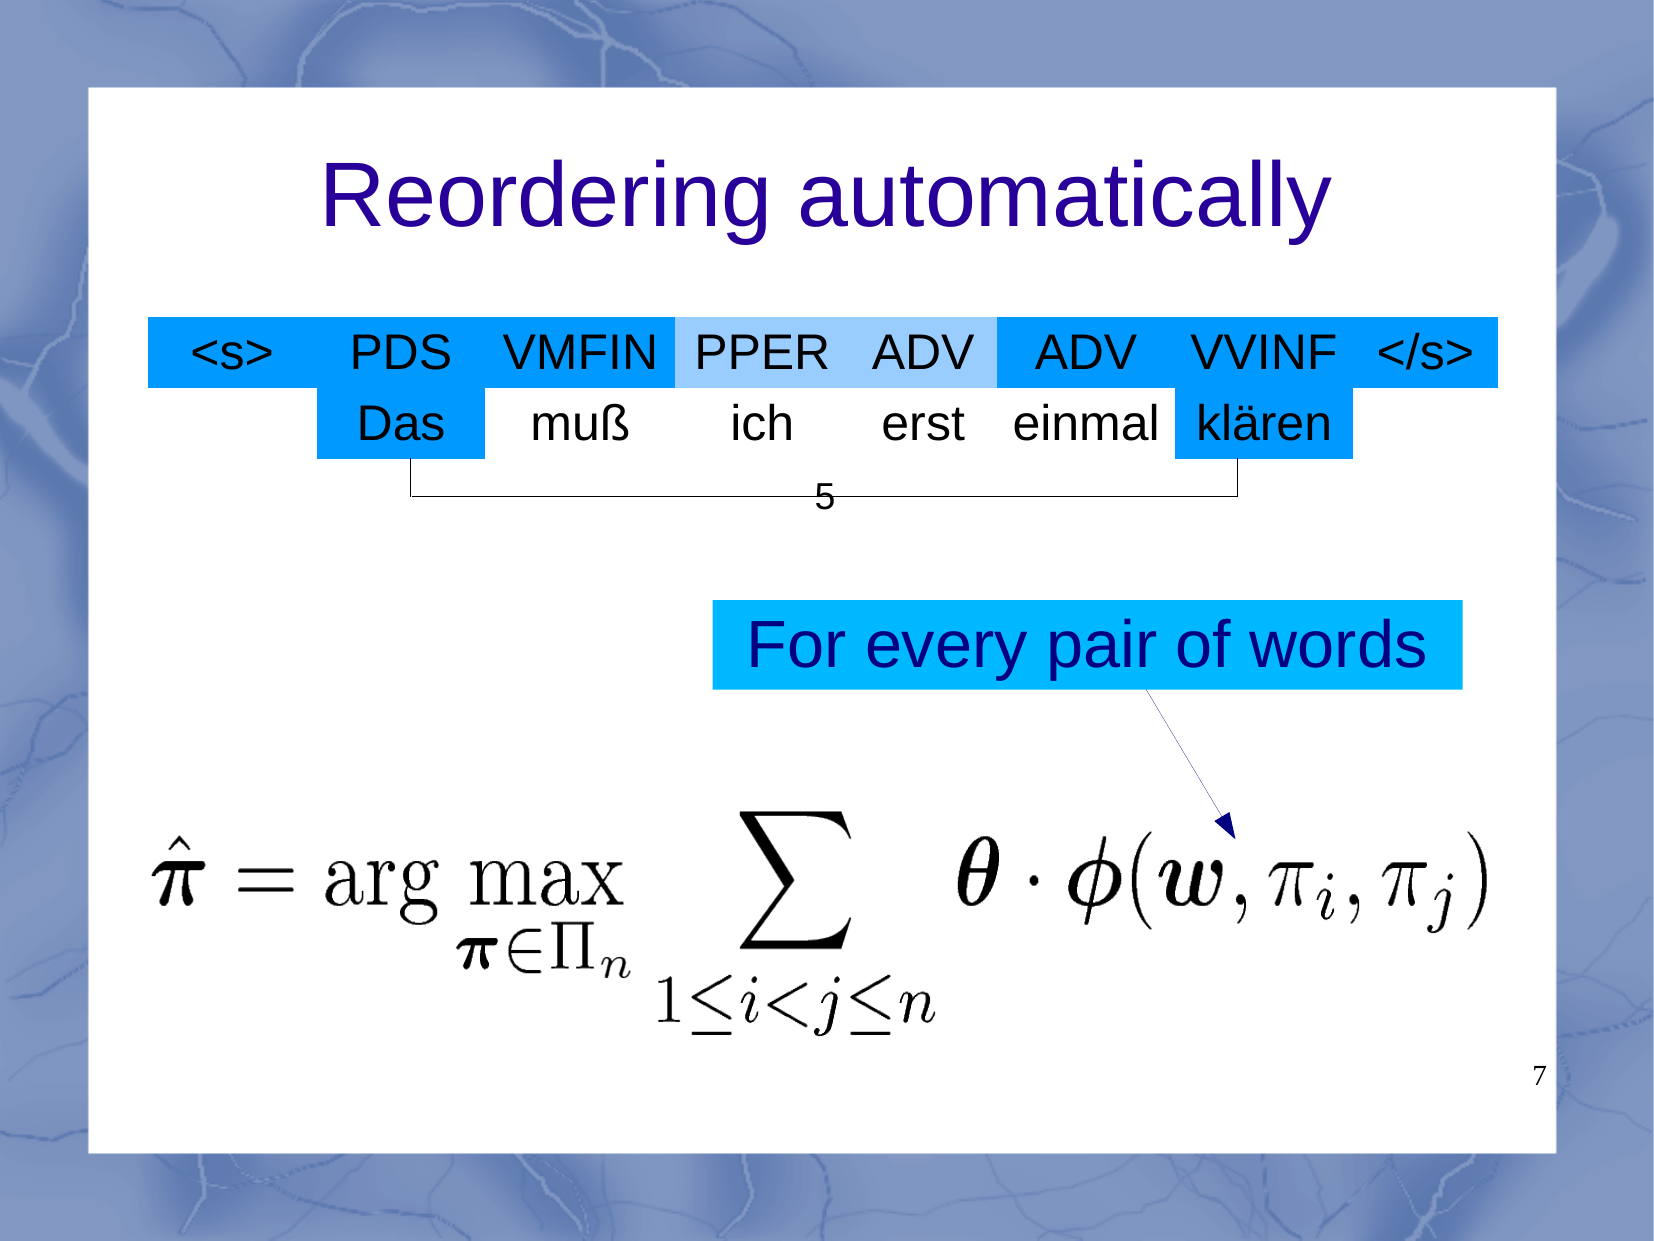

# Reordering automatically
| <s> | PDS | VMFIN | PPER | ADV | ADV | VVINF | </s> |
| --- | --- | --- | --- | --- | --- | --- | --- |
| | Das | muß | ich | erst | einmal | klären | |
5
For every pair of words
7